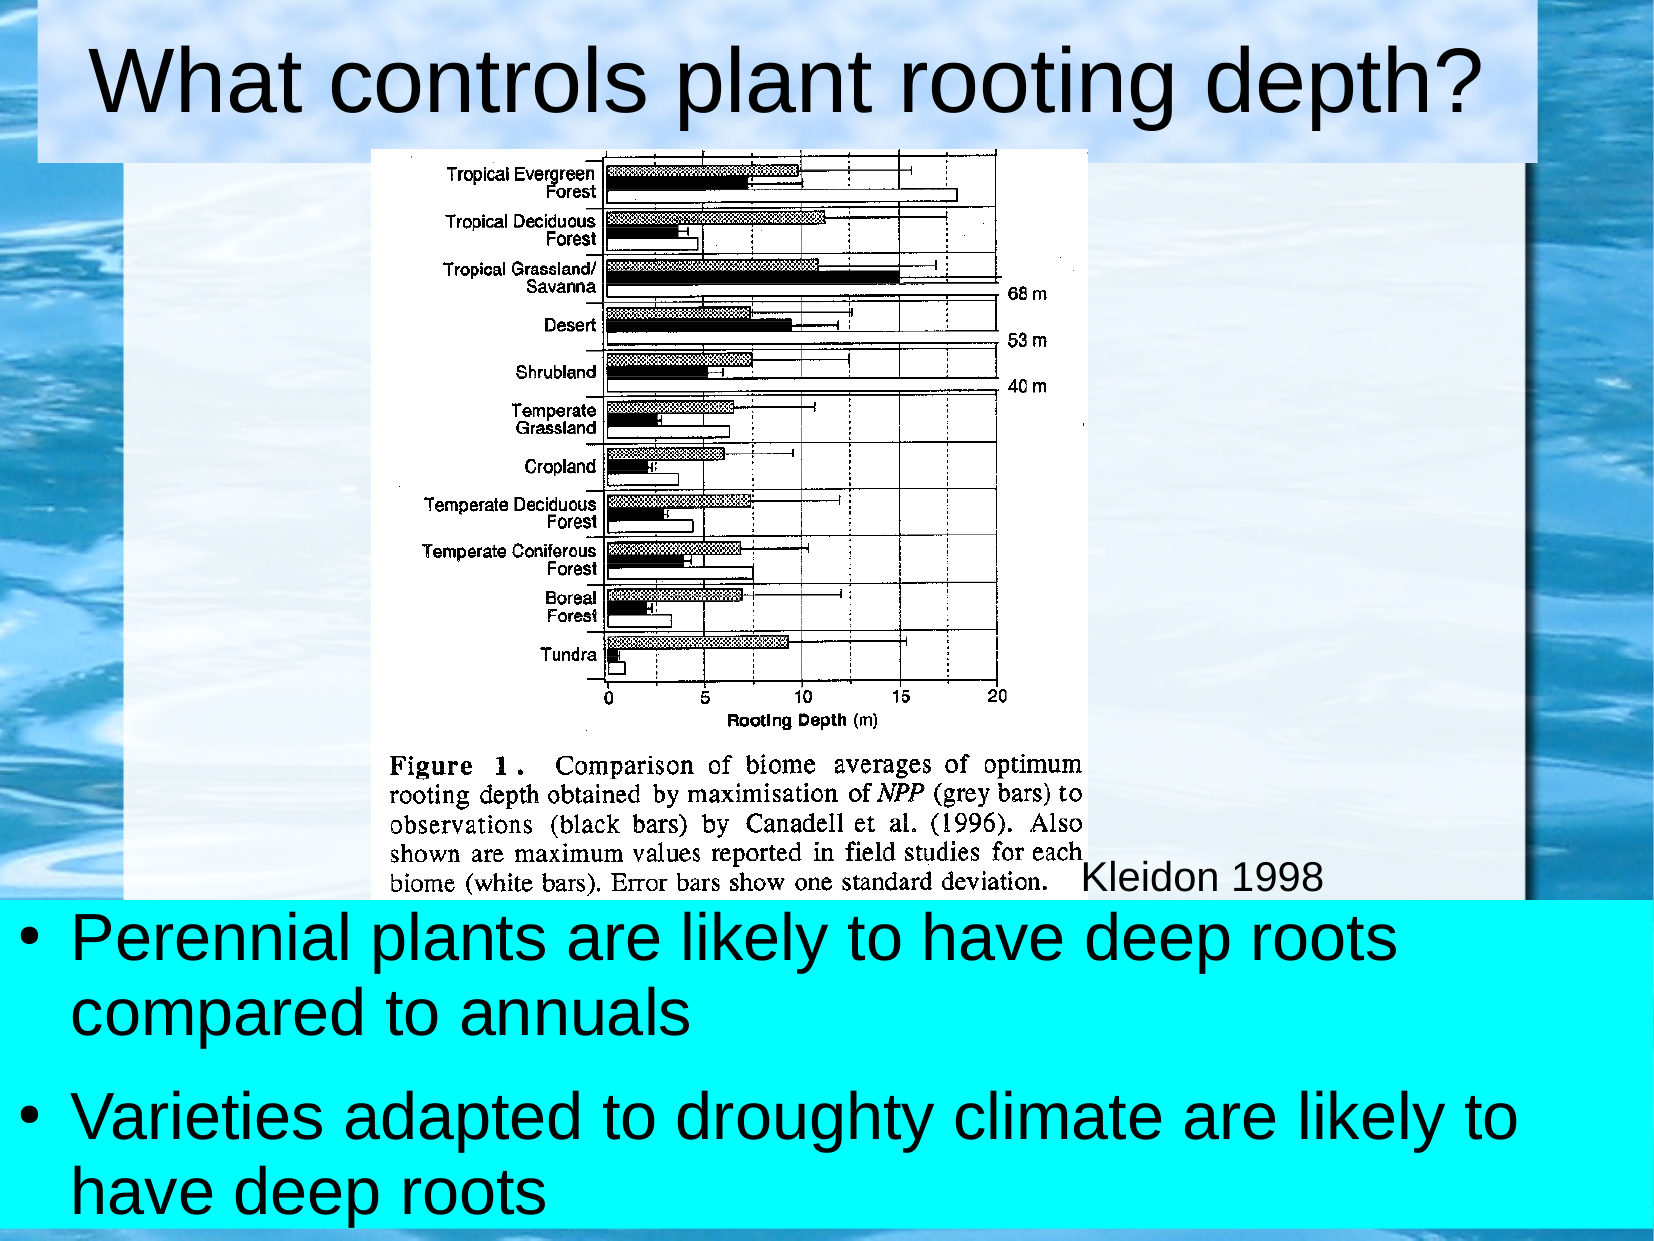

# What controls plant rooting depth?
Kleidon 1998
Perennial plants are likely to have deep roots compared to annuals
Varieties adapted to droughty climate are likely to have deep roots